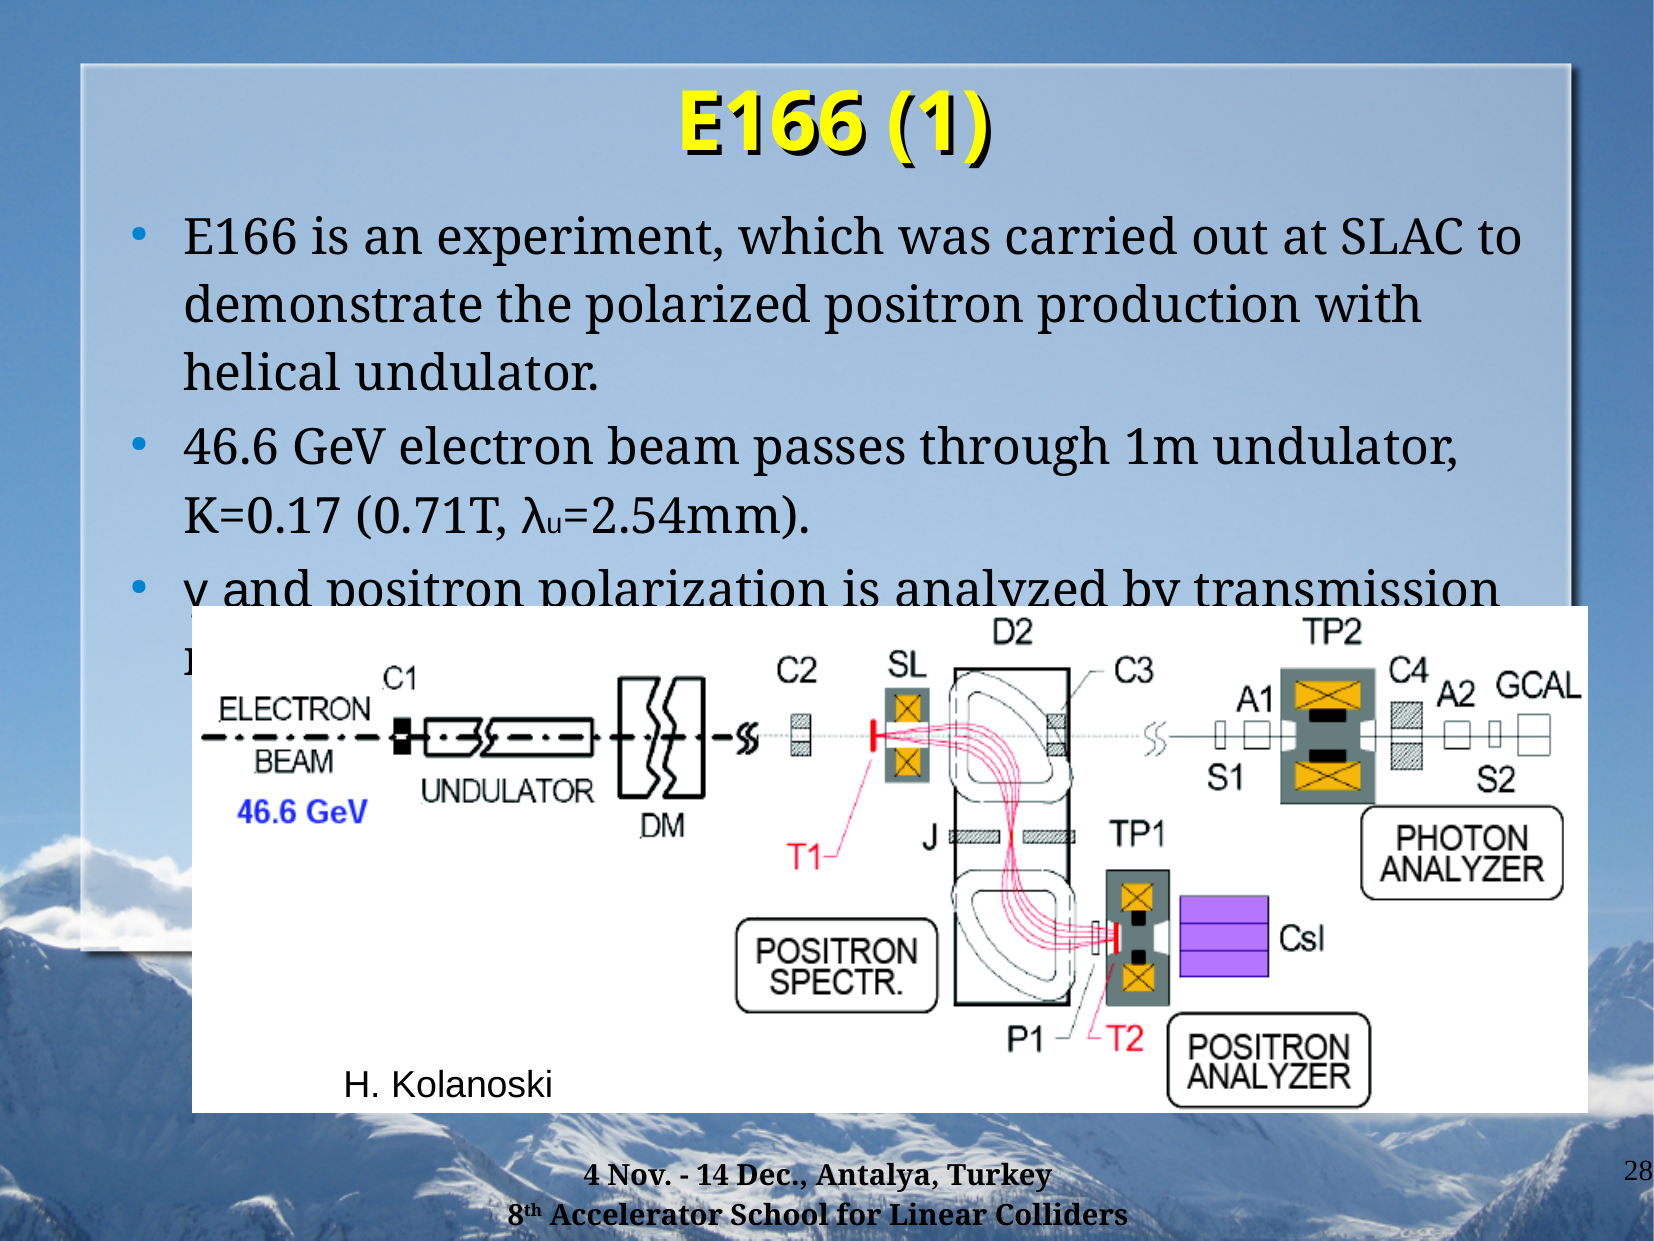

# E166 (1)
E166 is an experiment, which was carried out at SLAC to demonstrate the polarized positron production with helical undulator.
46.6 GeV electron beam passes through 1m undulator, K=0.17 (0.71T, λu=2.54mm).
γ and positron polarization is analyzed by transmission method.
H. Kolanoski
28